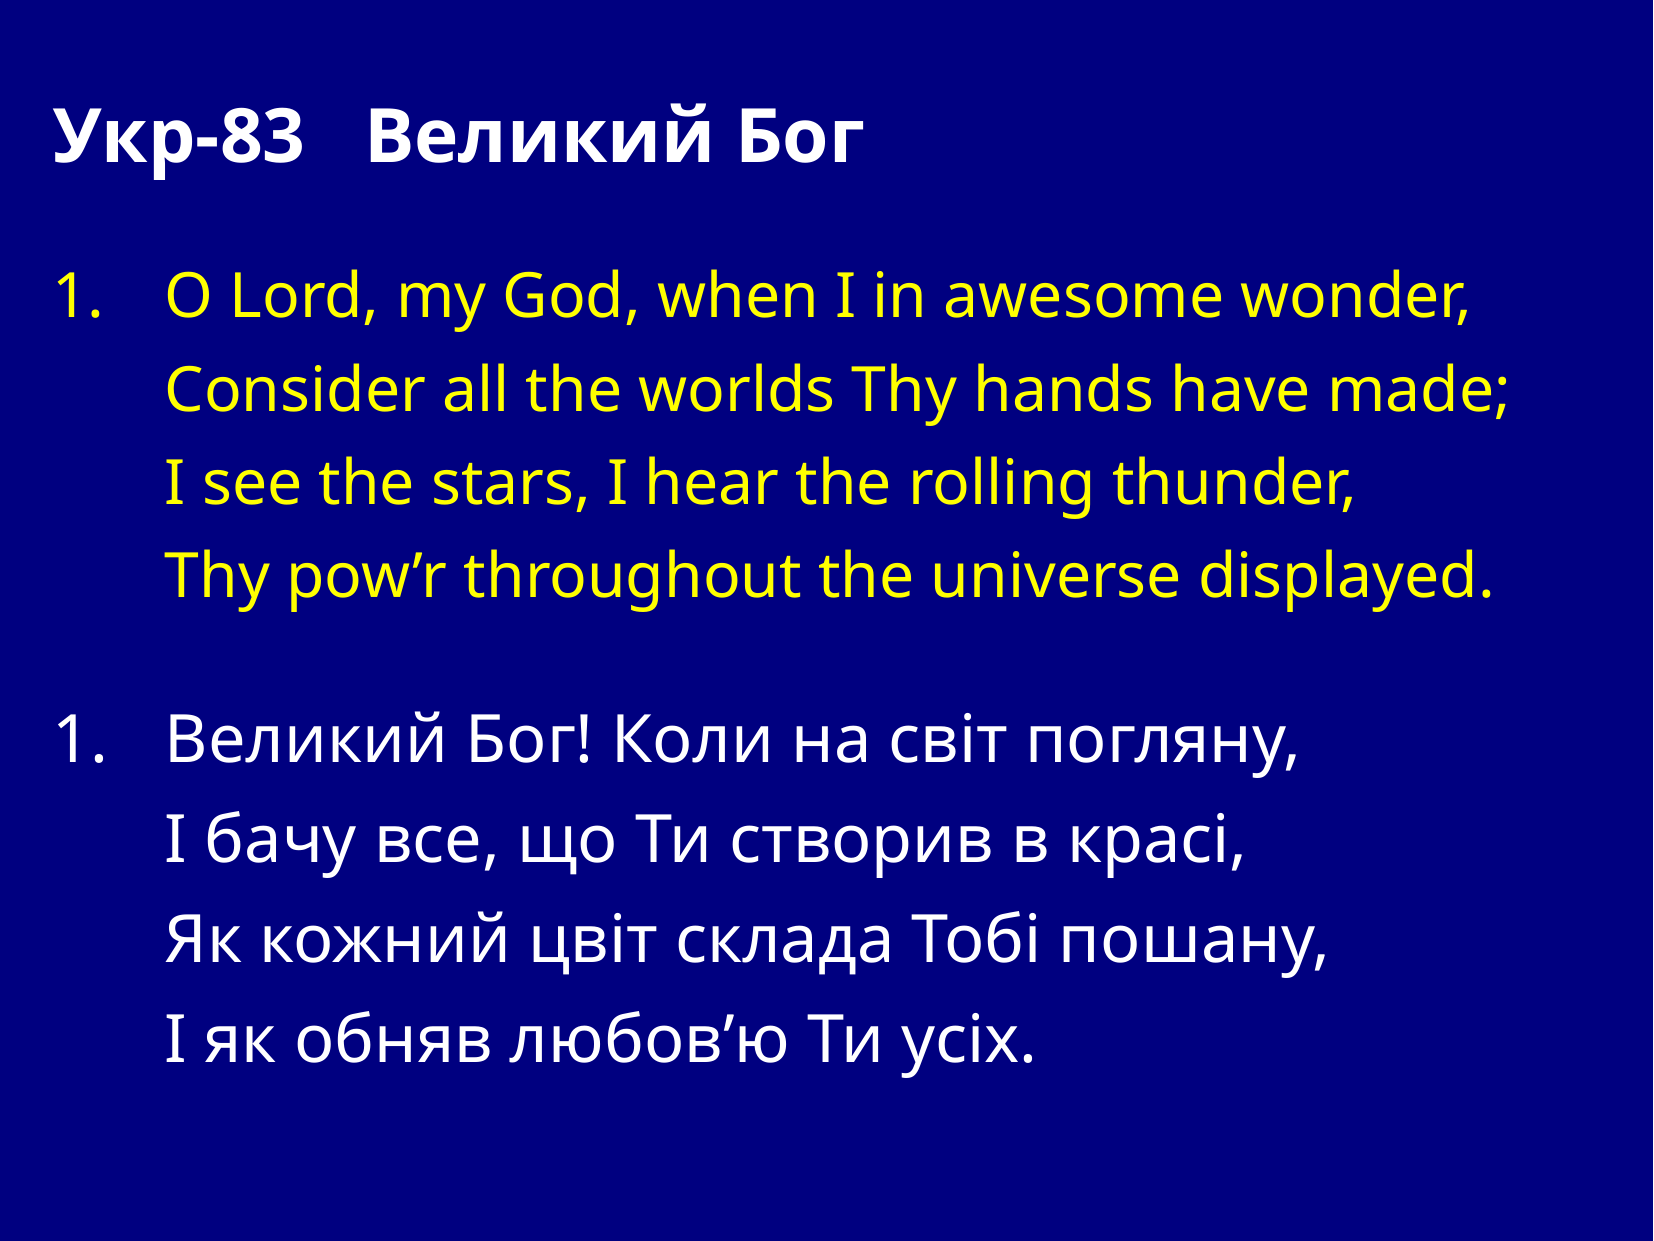

Укр-83 Великий Бог
1.	O Lord, my God, when I in awesome wonder,
	Consider all the worlds Thy hands have made;
	I see the stars, I hear the rolling thunder,
	Thy pow’r throughout the universe displayed.
1.	Великий Бог! Коли на світ погляну,
	І бачу все, що Ти створив в красі,
	Як кожний цвіт склада Тобі пошану,
	І як обняв любов’ю Ти усіх.